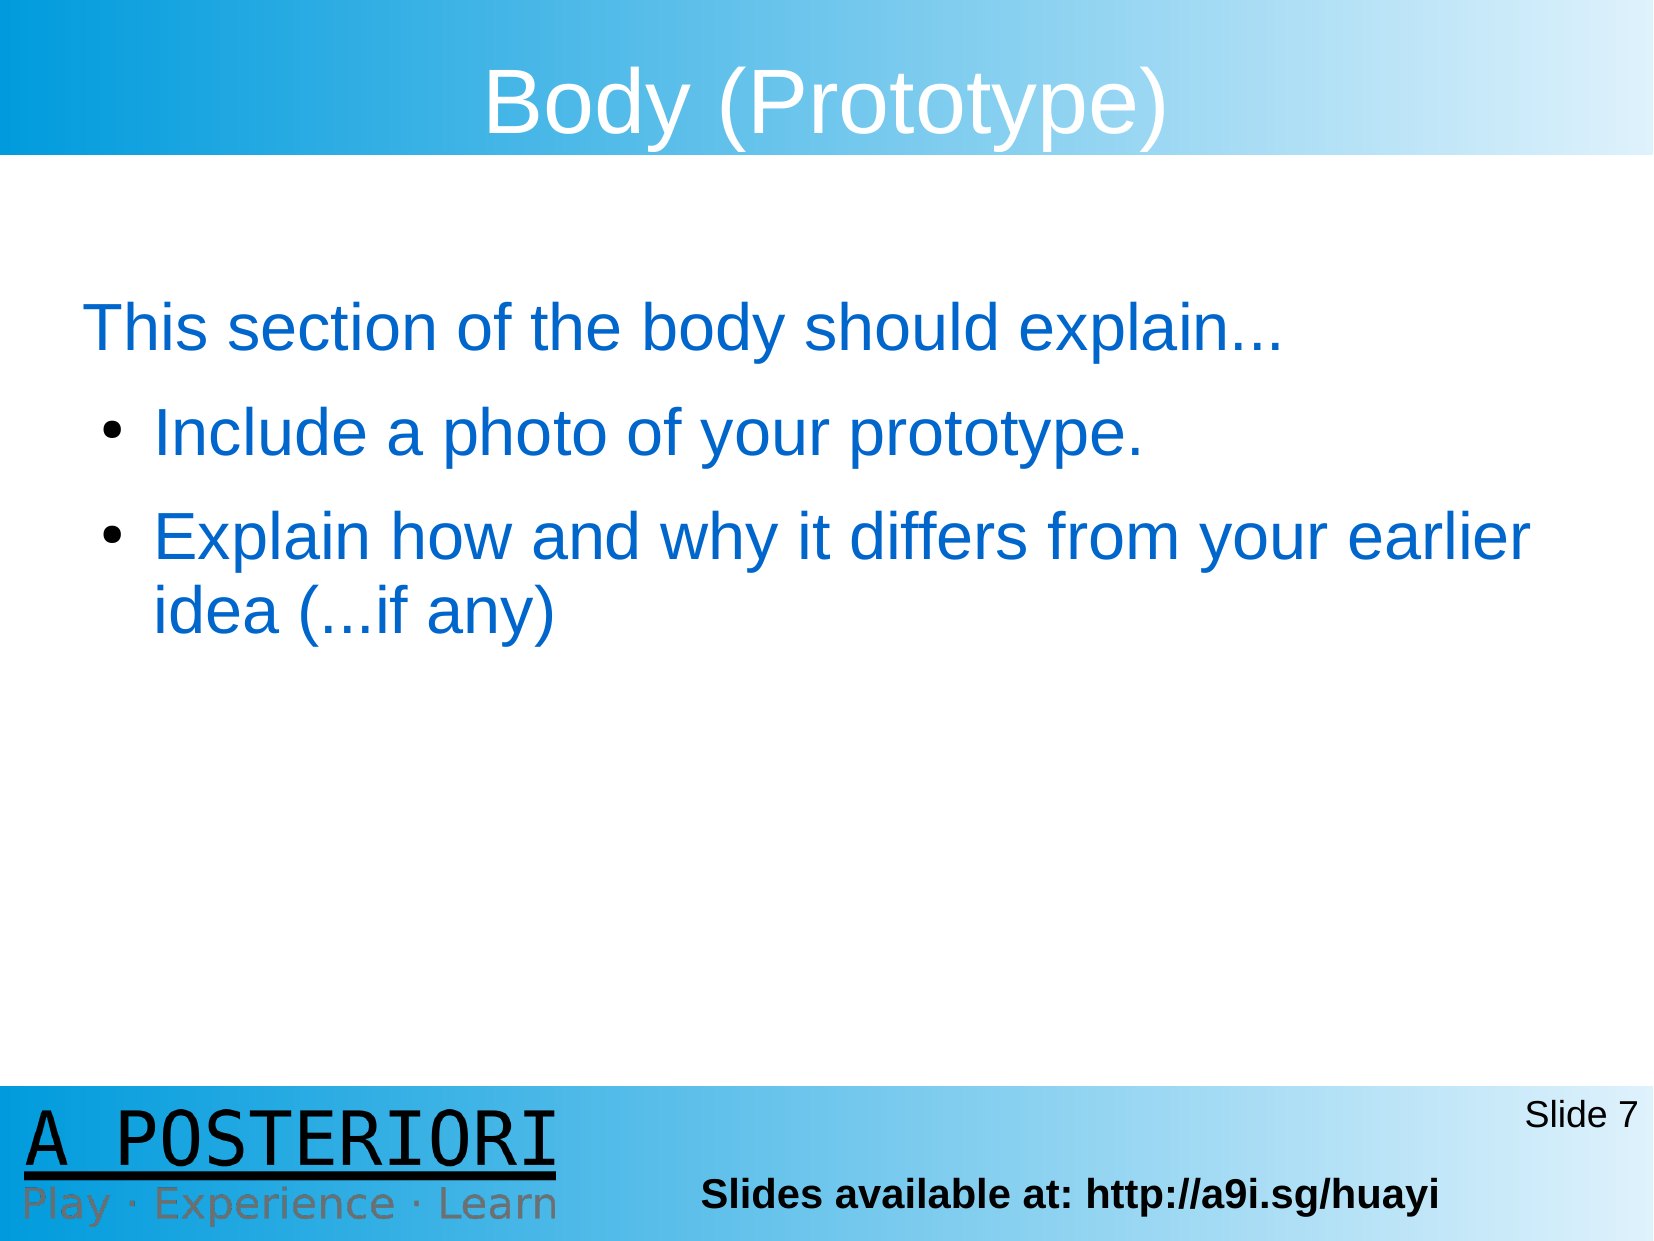

# Body (Prototype)
This section of the body should explain...
Include a photo of your prototype.
Explain how and why it differs from your earlier idea (...if any)